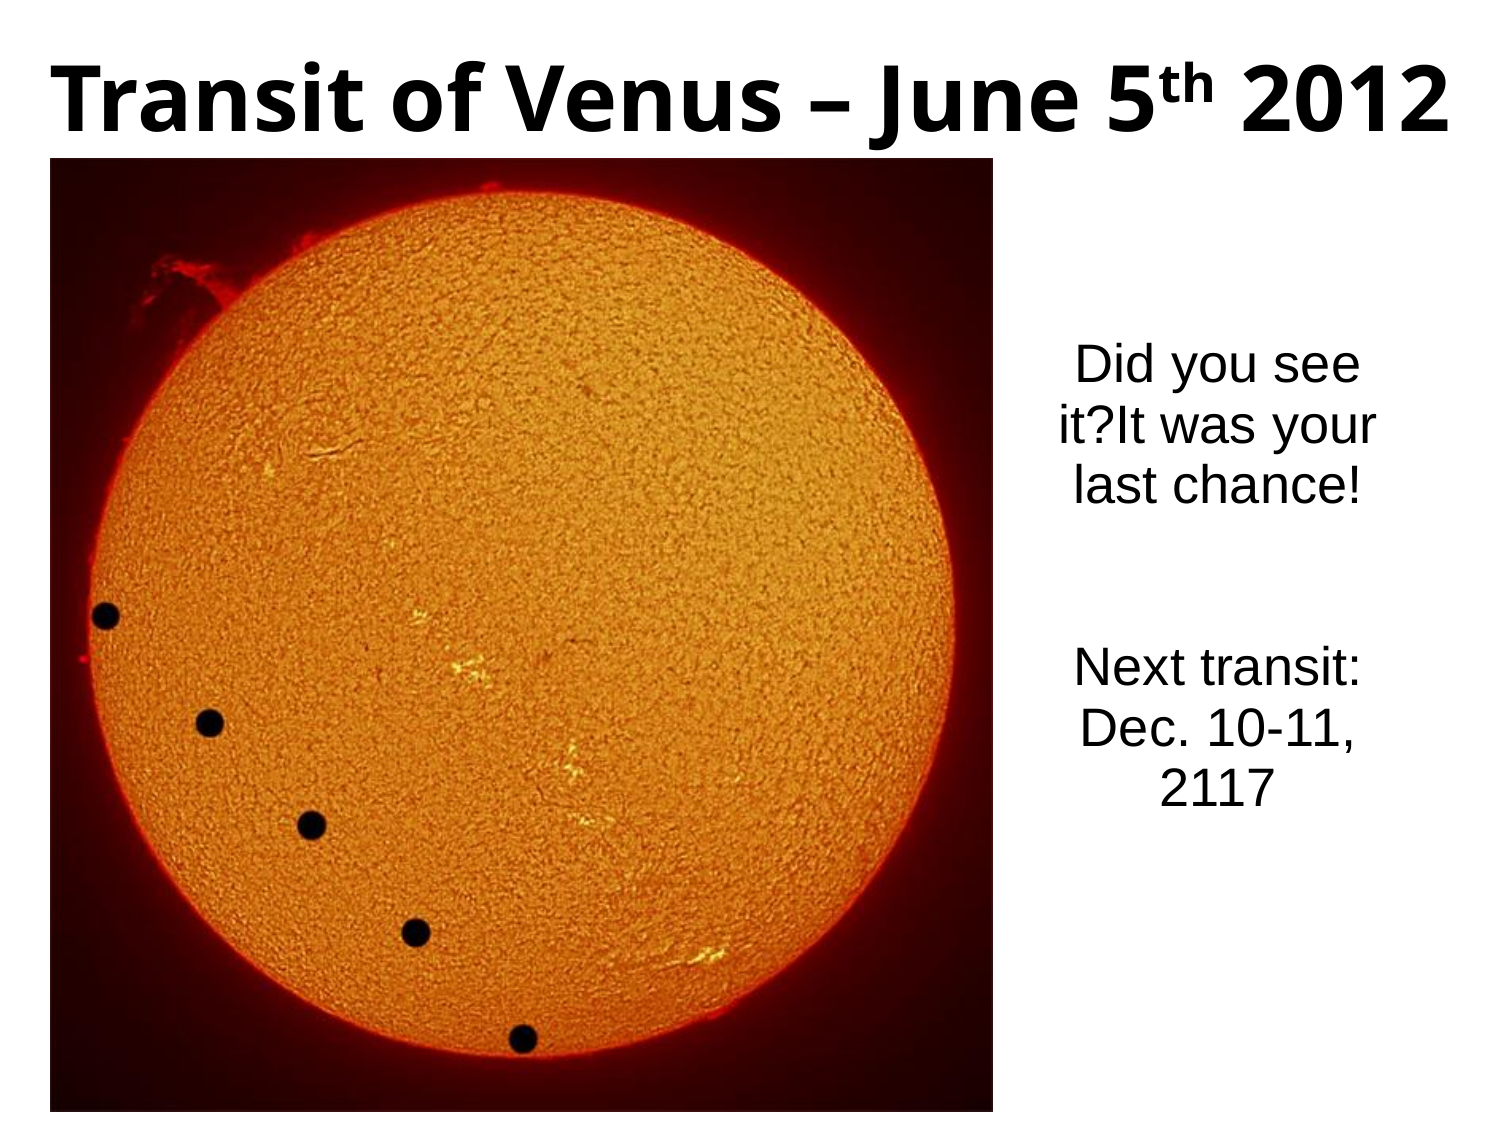

# Transit of Venus – June 5th 2012
Did you see it?It was your last chance!
Next transit:
Dec. 10-11, 2117